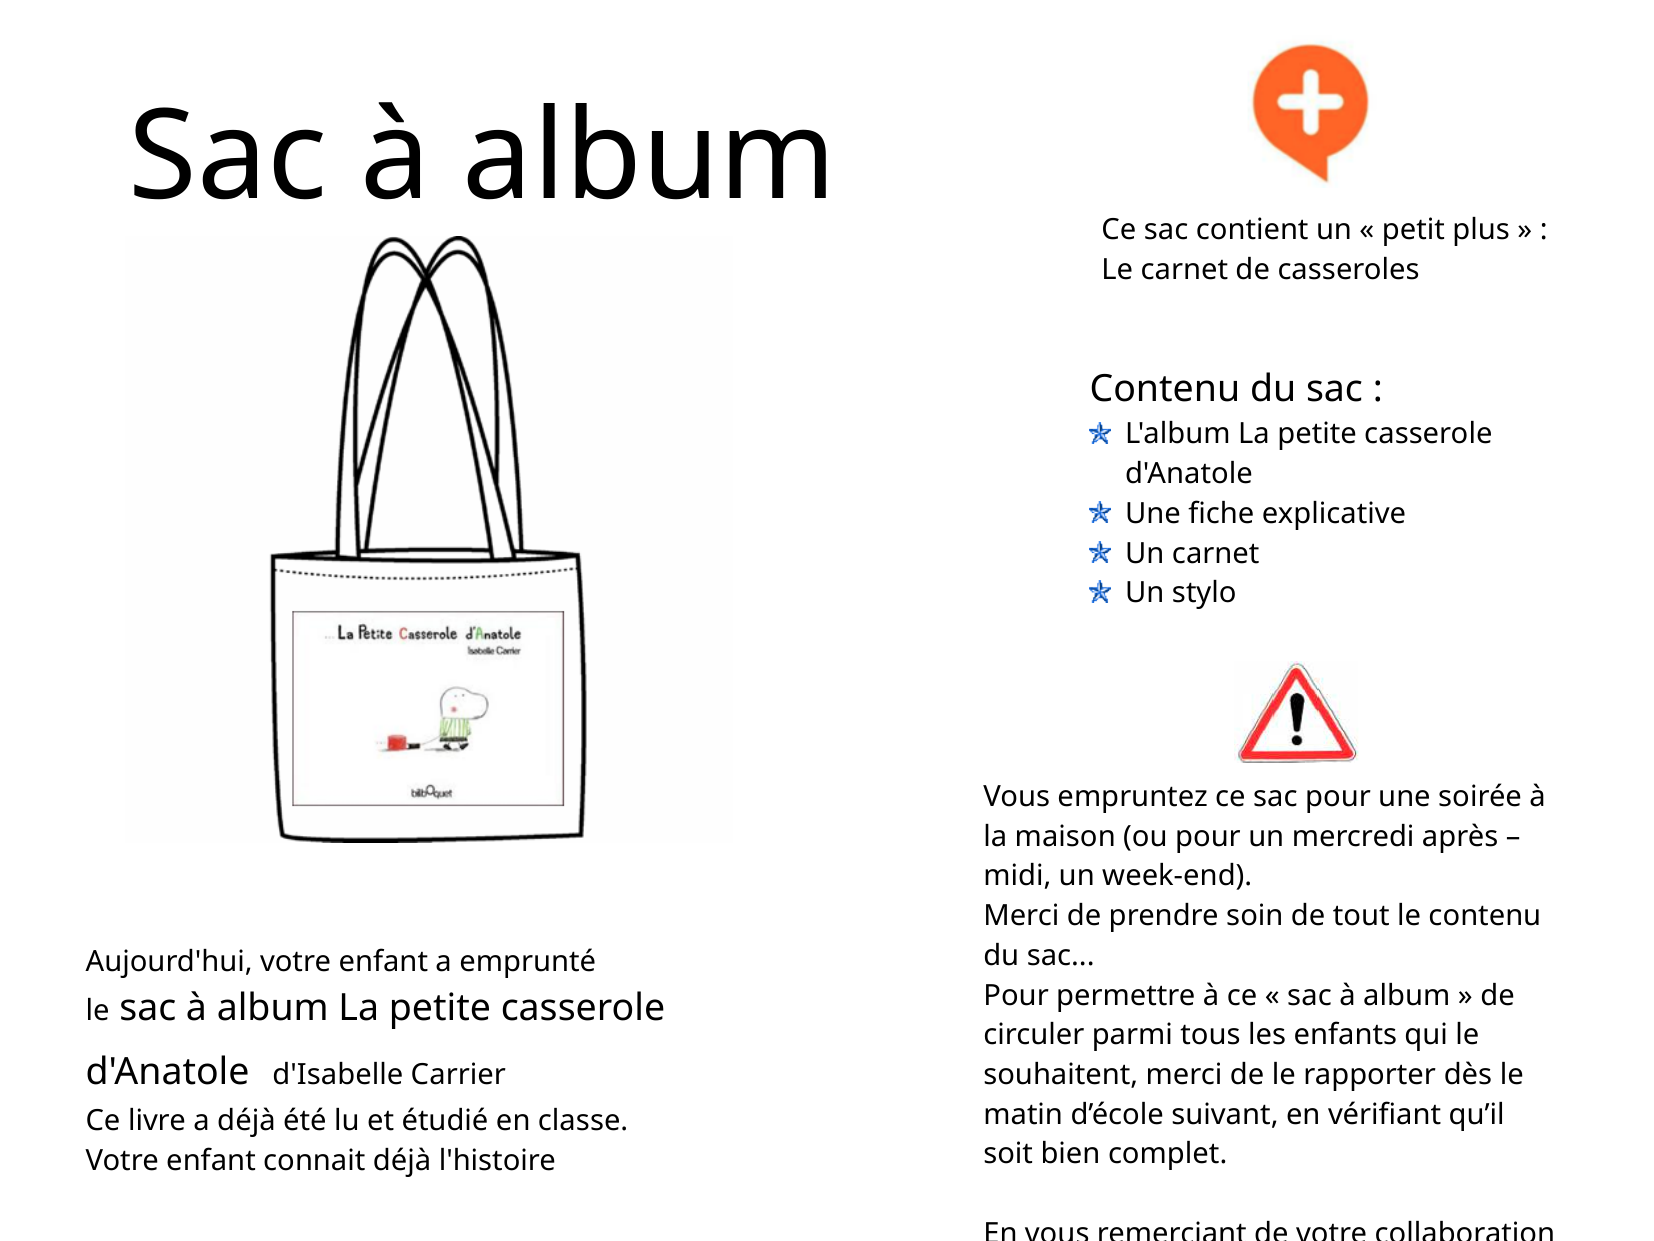

Sac à album
Ce sac contient un « petit plus » :
Le carnet de casseroles
Contenu du sac :
L'album La petite casserole d'Anatole
Une fiche explicative
Un carnet
Un stylo
Vous empruntez ce sac pour une soirée à la maison (ou pour un mercredi après – midi, un week-end).
Merci de prendre soin de tout le contenu du sac...
Pour permettre à ce « sac à album » de circuler parmi tous les enfants qui le souhaitent, merci de le rapporter dès le matin d’école suivant, en vérifiant qu’il soit bien complet.
En vous remerciant de votre collaboration
Aujourd'hui, votre enfant a emprunté
le sac à album La petite casserole d'Anatole d'Isabelle Carrier
Ce livre a déjà été lu et étudié en classe.
Votre enfant connait déjà l'histoire